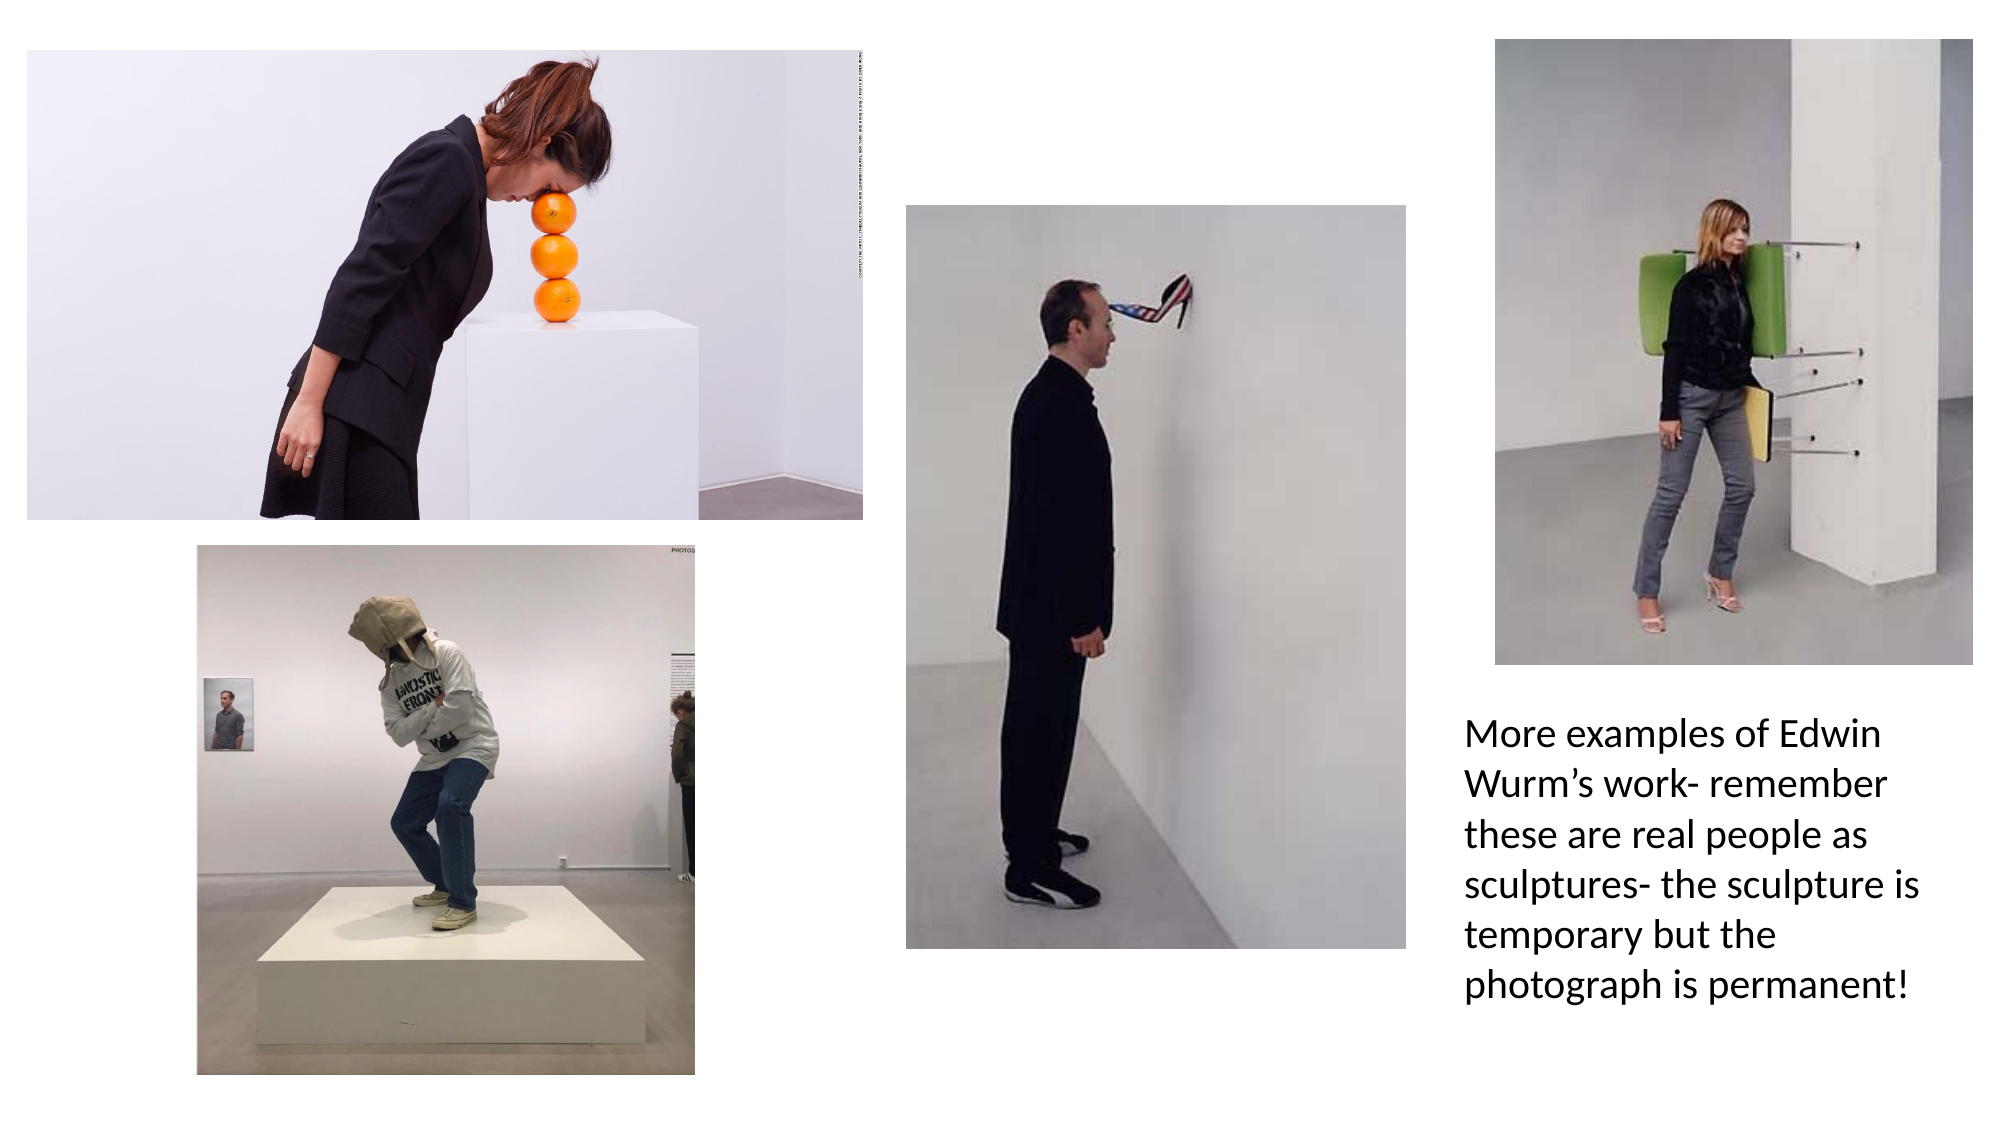

More examples of Edwin Wurm’s work- remember these are real people as sculptures- the sculpture is temporary but the photograph is permanent!